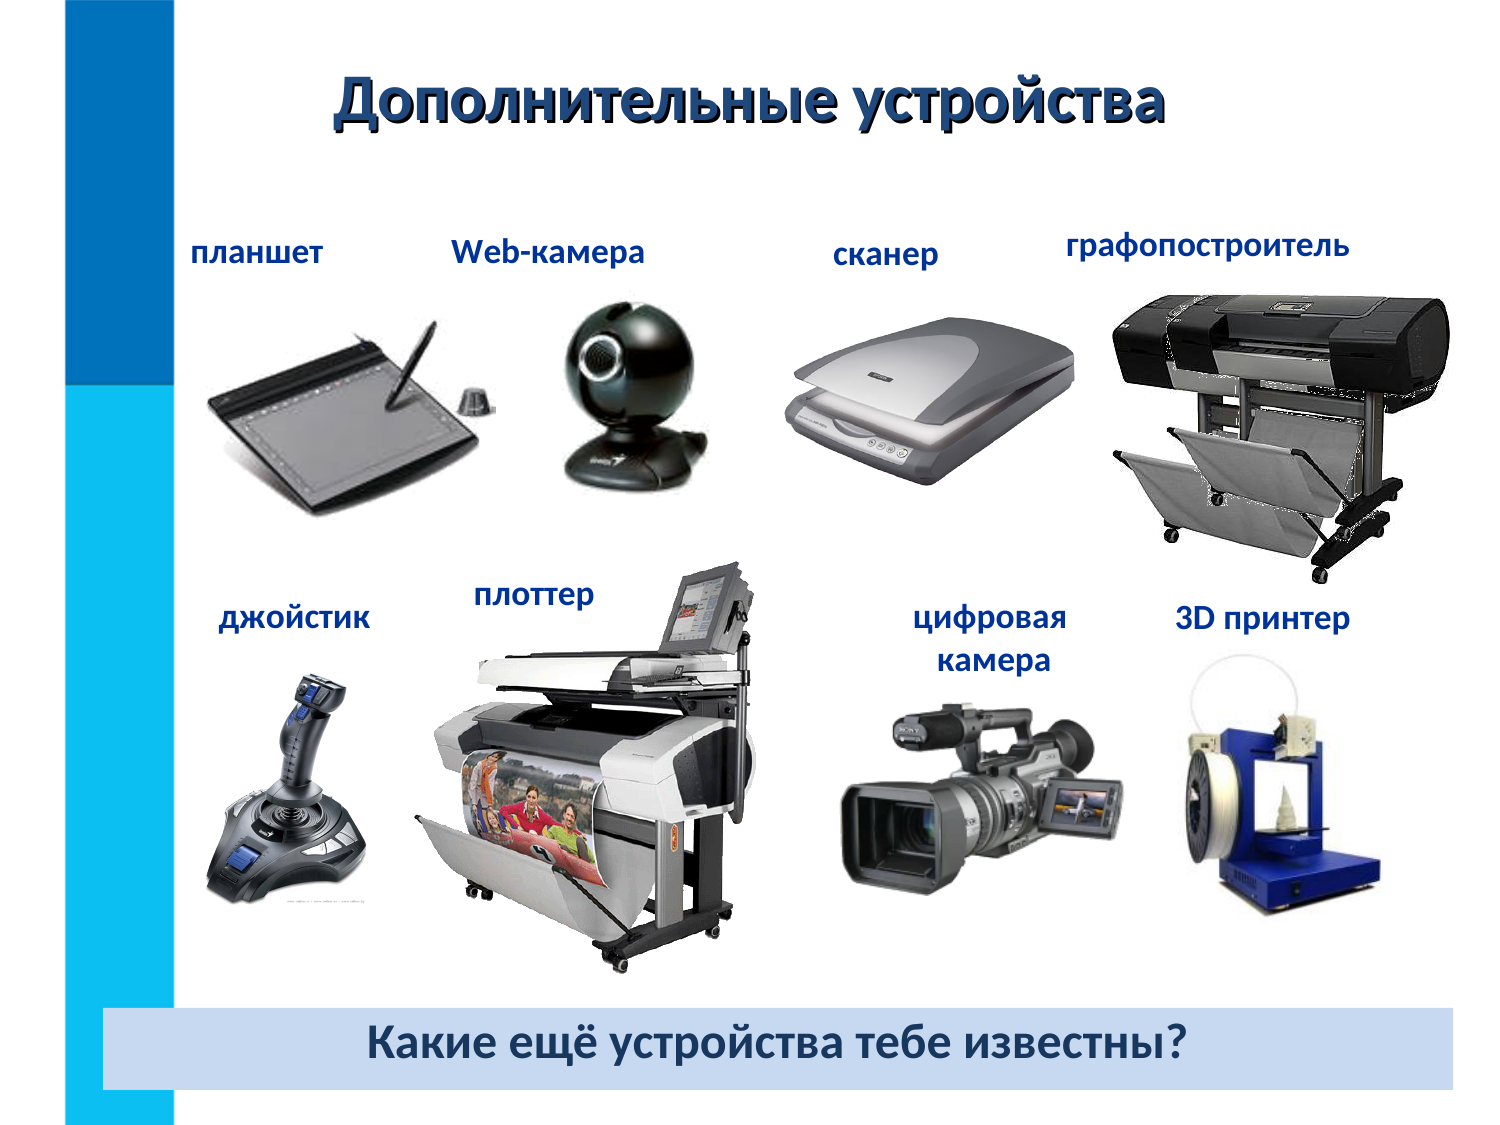

# Дополнительные устройства
графопостроитель
планшет
Web-камера
сканер
плоттер
джойстик
цифровая
 камера
3D принтер
Какие ещё устройства тебе известны?